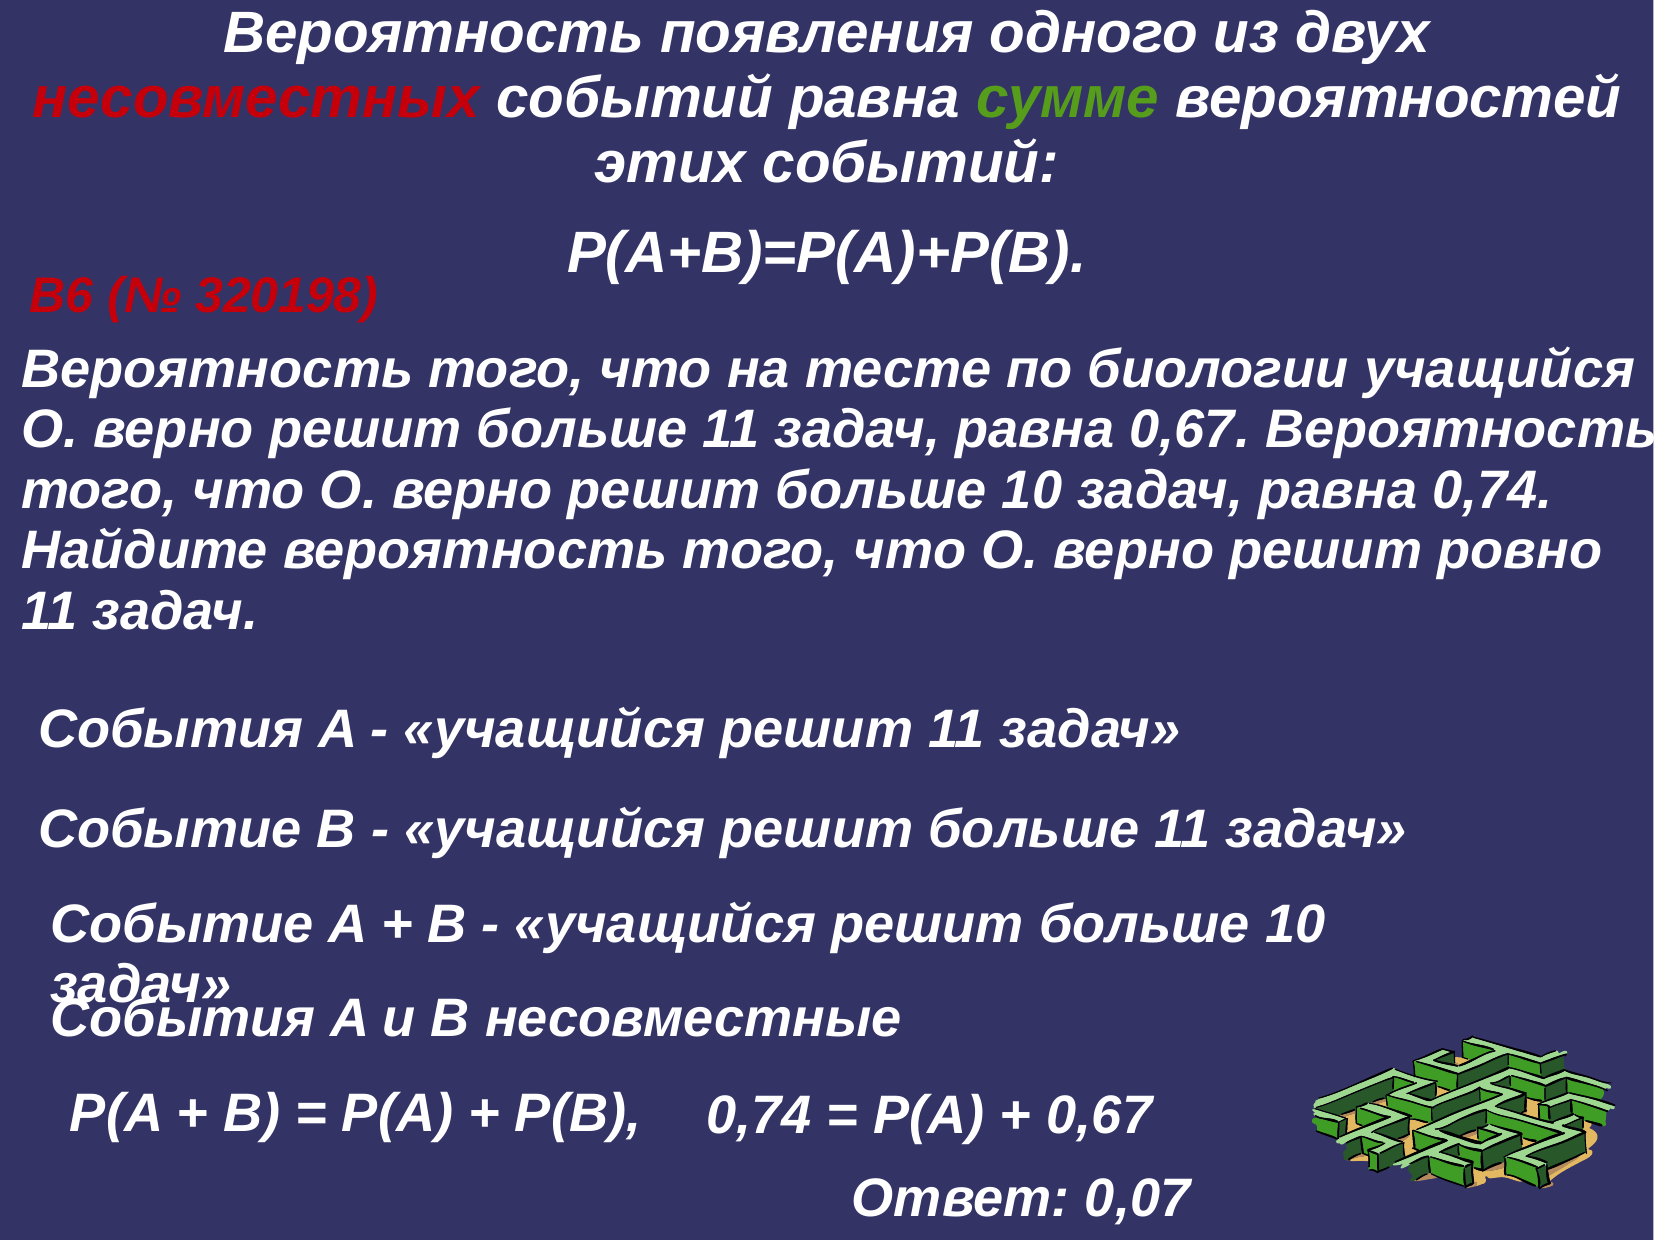

Вероятность появления одного из двух несовместных событий равна сумме вероятностей этих событий:
Р(А+В)=Р(А)+Р(В).
B6 (№ 320198)
Вероятность того, что на тесте по биологии учащийся О. верно решит больше 11 задач, равна 0,67. Вероятность того, что О. верно решит больше 10 задач, равна 0,74. Найдите вероятность того, что О. верно решит ровно 11 задач.
События A - «учащийся решит 11 задач»
Событие В - «учащийся решит больше 11 задач»
Событие A + B - «учащийся решит больше 10 задач»
События A и В несовместные
P(A + B) = P(A) + P(B),
 0,74 = P(A) + 0,67
Ответ: 0,07